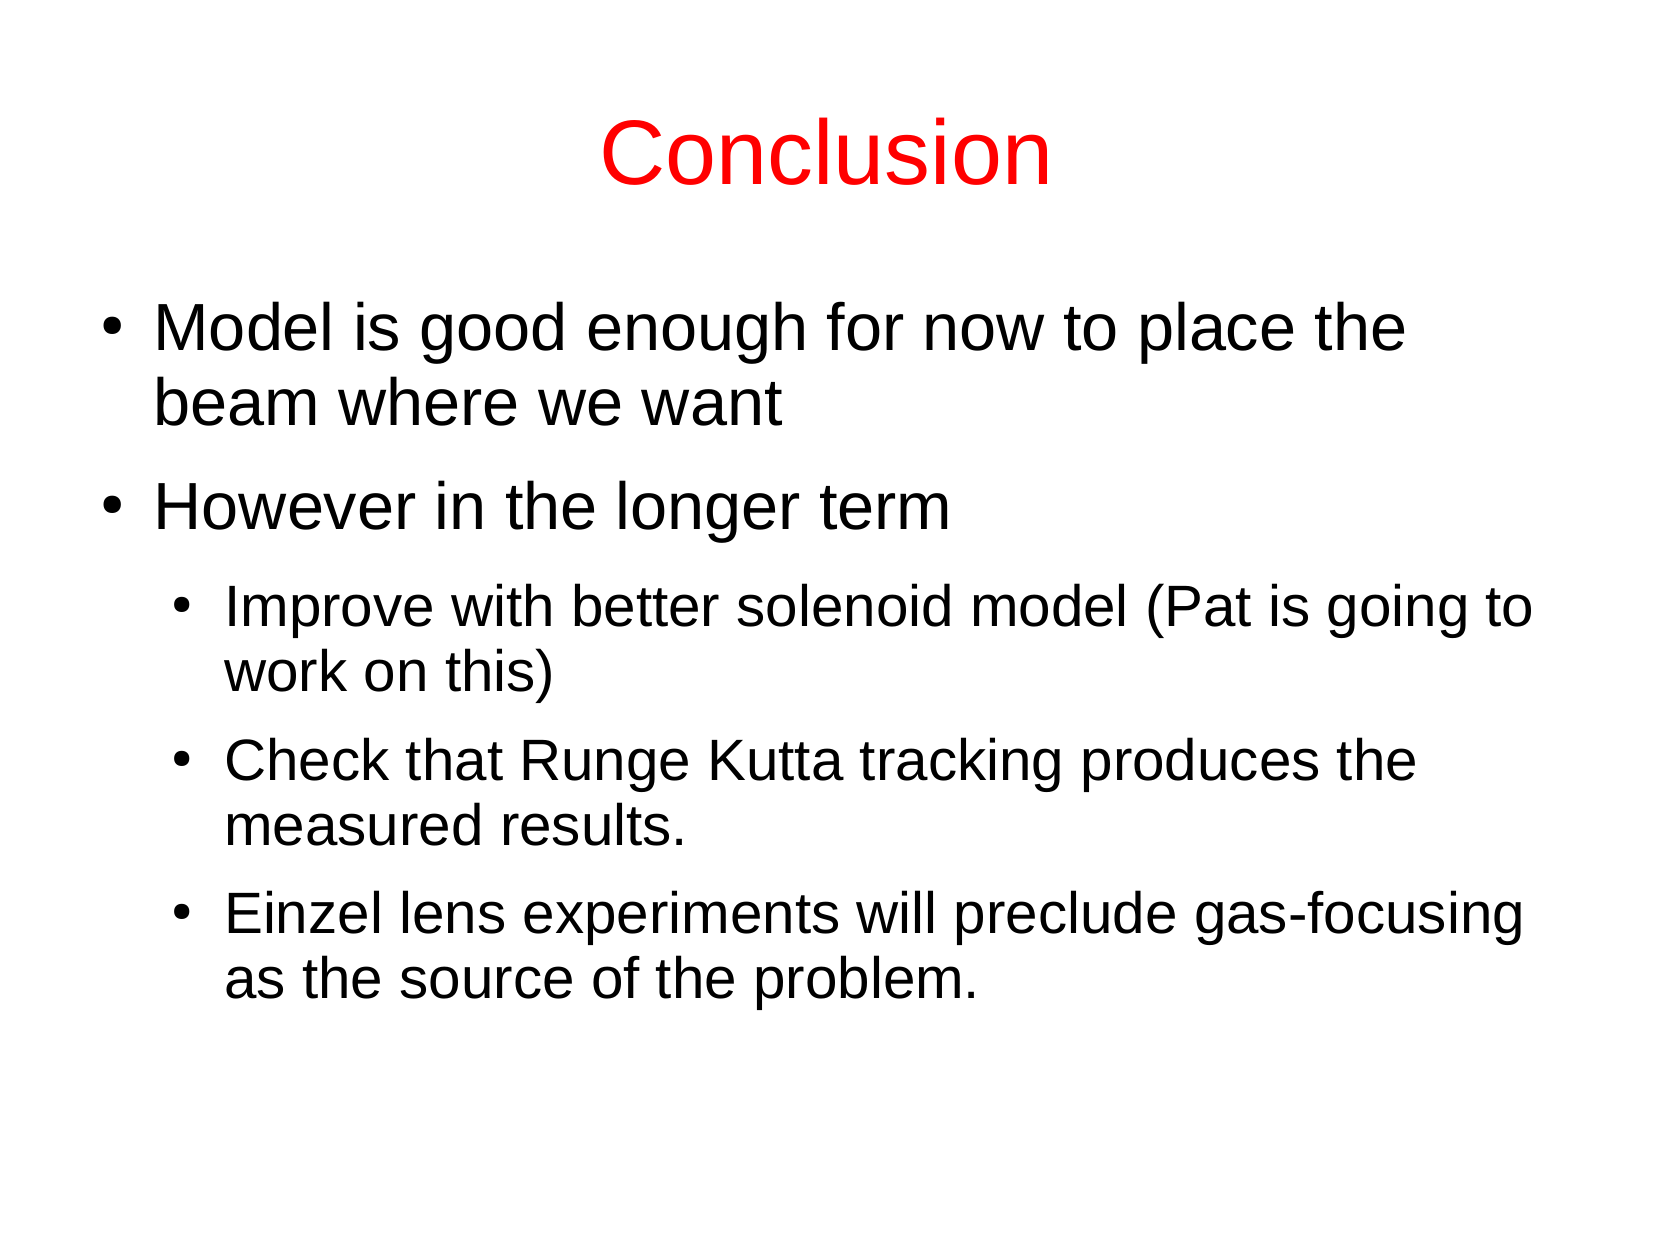

# Conclusion
Model is good enough for now to place the beam where we want
However in the longer term
Improve with better solenoid model (Pat is going to work on this)
Check that Runge Kutta tracking produces the measured results.
Einzel lens experiments will preclude gas-focusing as the source of the problem.